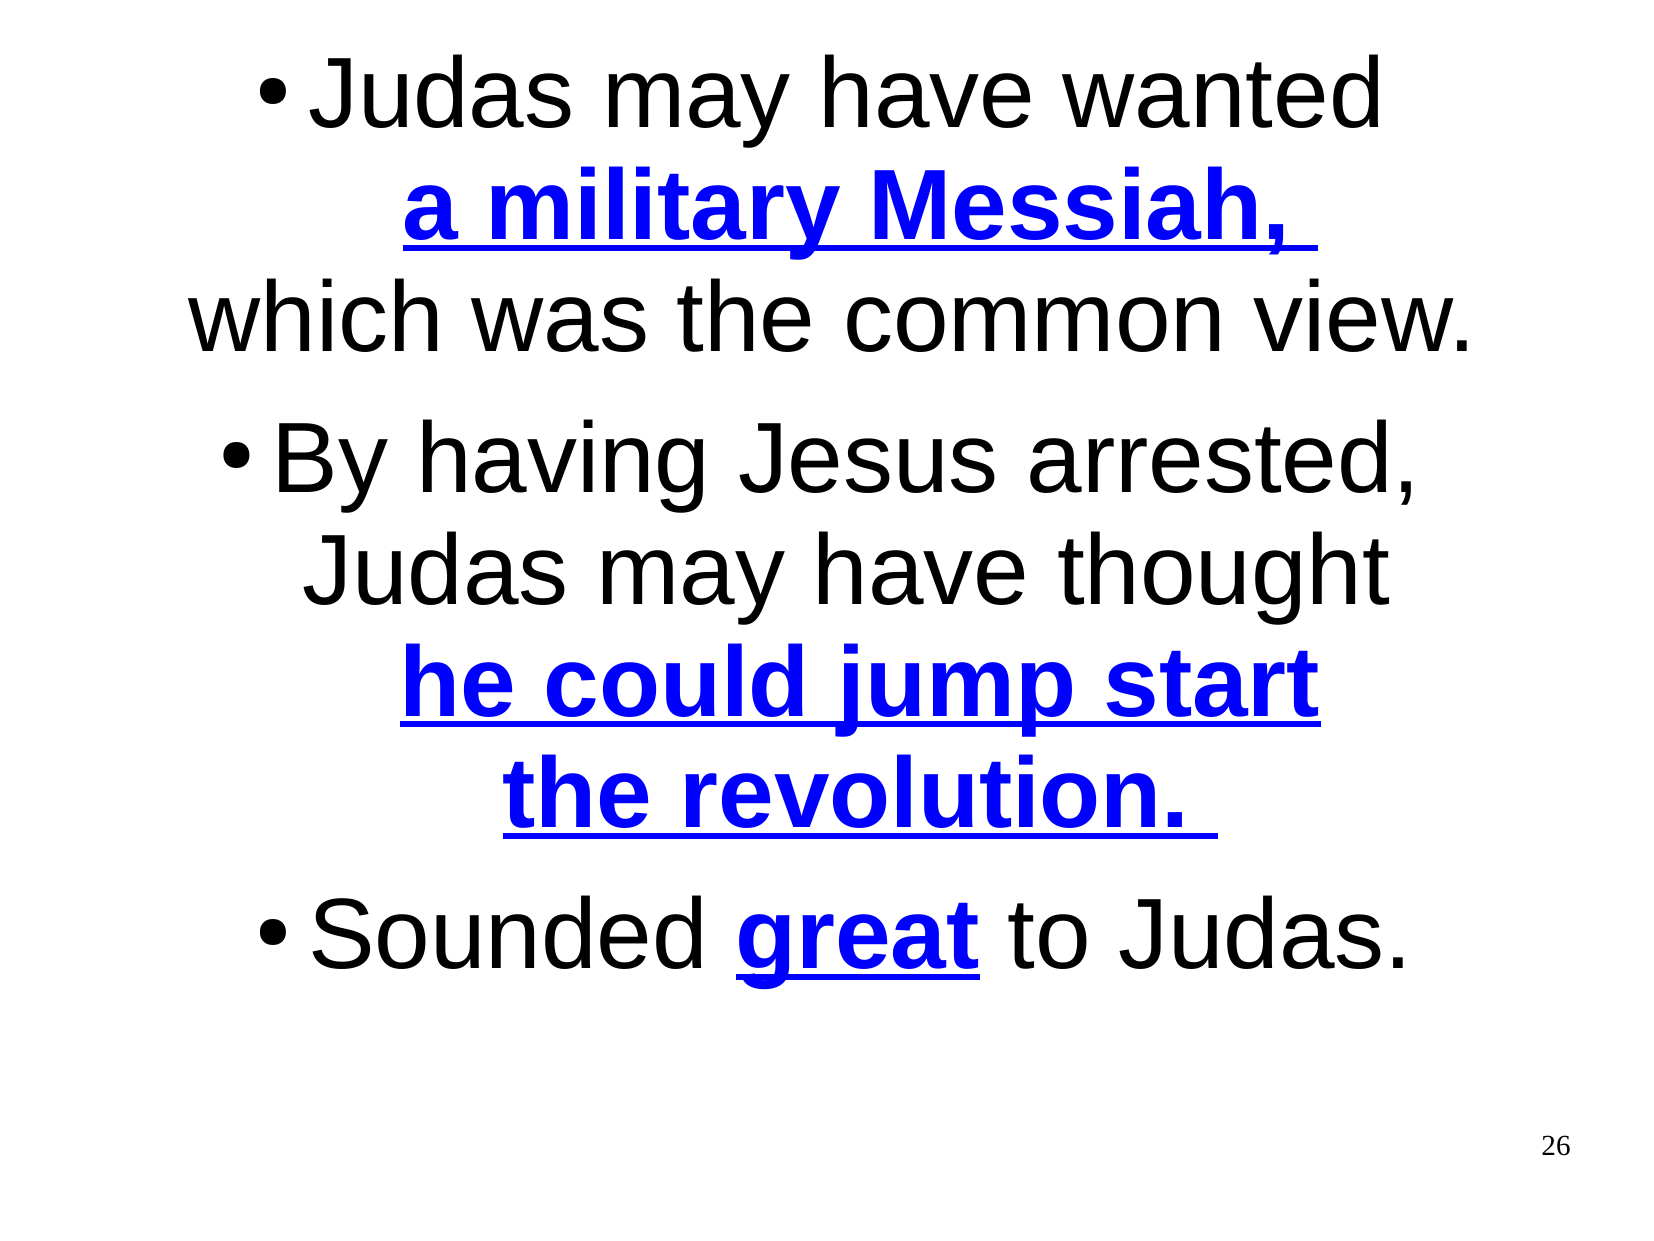

# Judas may have wanted a military Messiah, which was the common view.
By having Jesus arrested,
Judas may have thought
he could jump start
the revolution.
Sounded great to Judas.
26